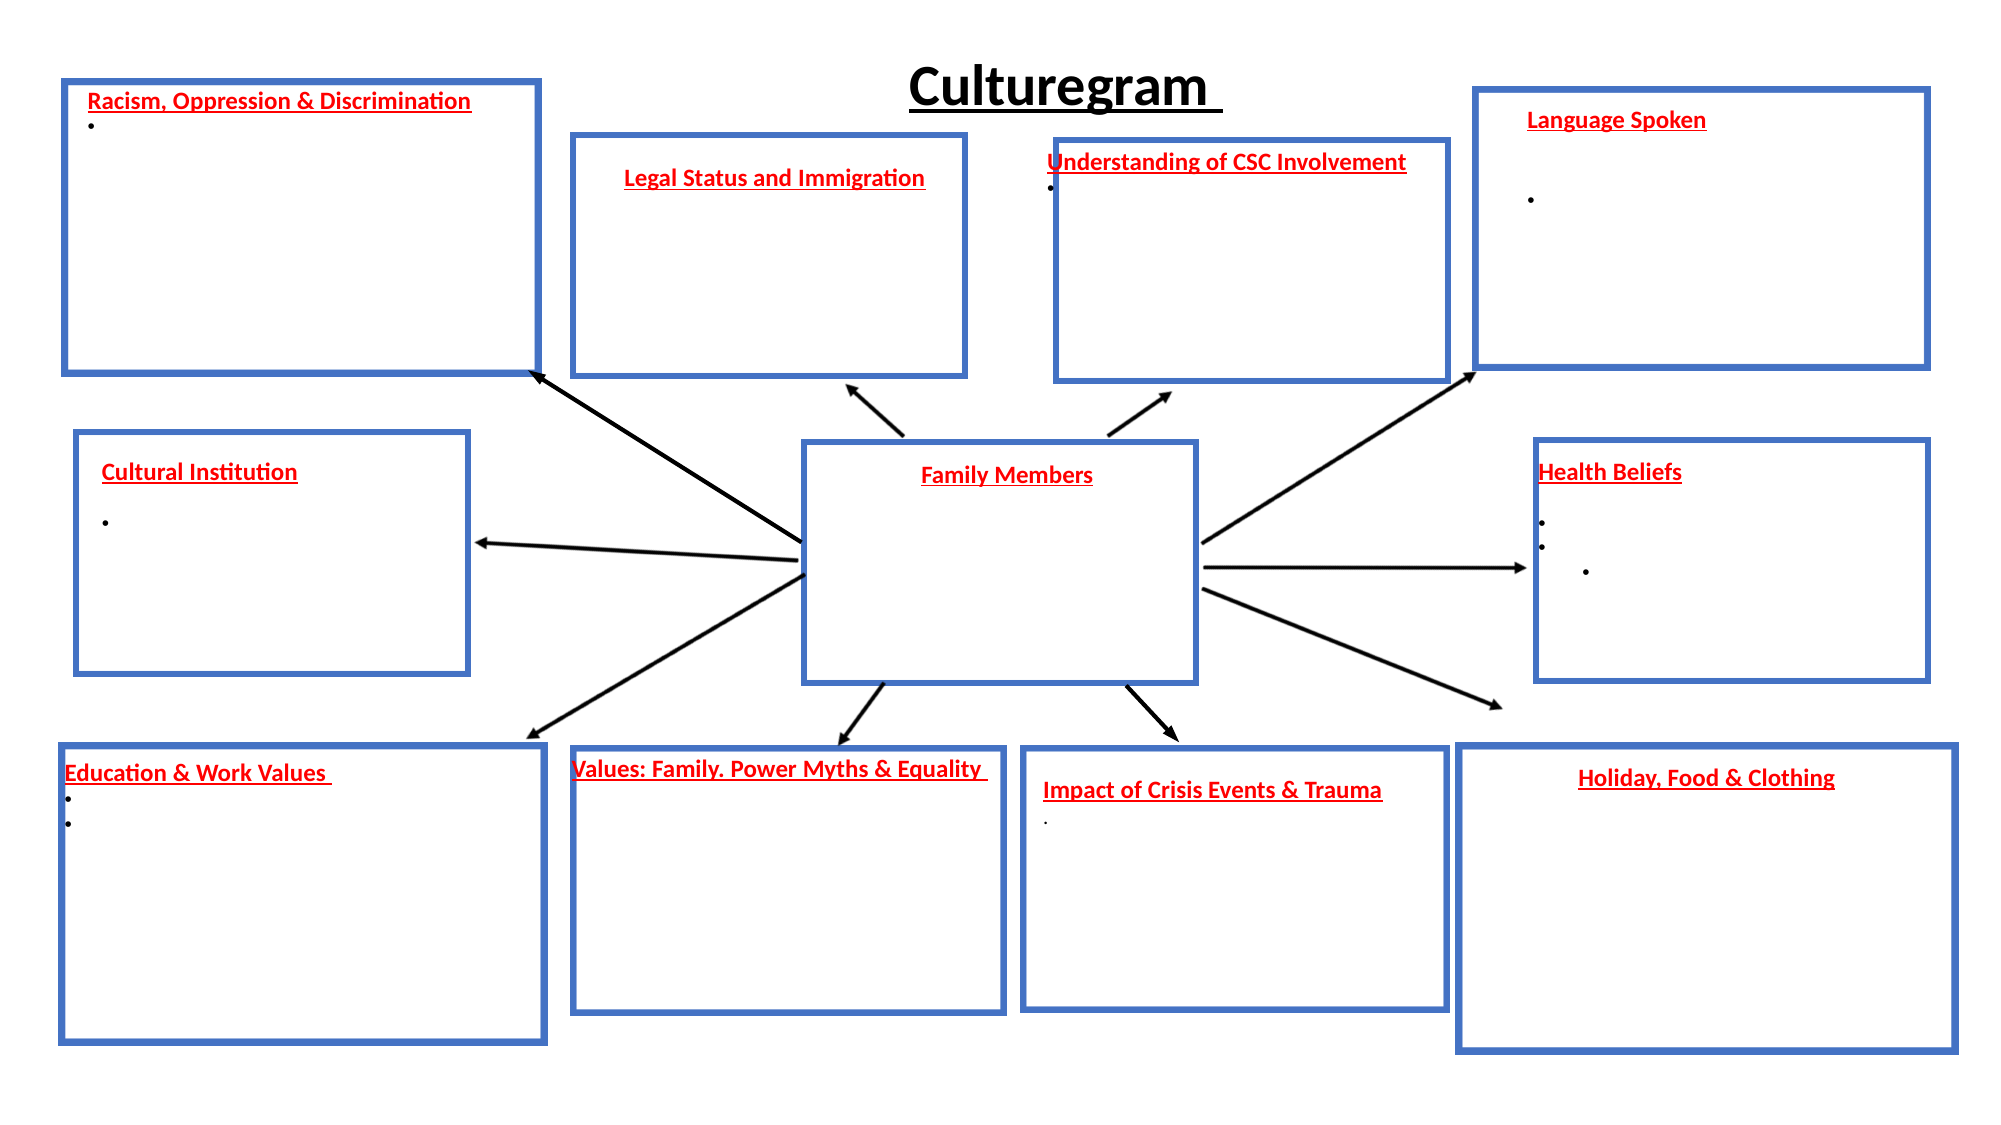

Culturegram
Racism, Oppression & Discrimination
Language Spoken
Understanding of CSC Involvement
Legal Status and Immigration
Cultural Institution
Health Beliefs
Family Members
Values: Family. Power Myths & Equality
Education & Work Values
Holiday, Food & Clothing
Impact of Crisis Events & Trauma
.